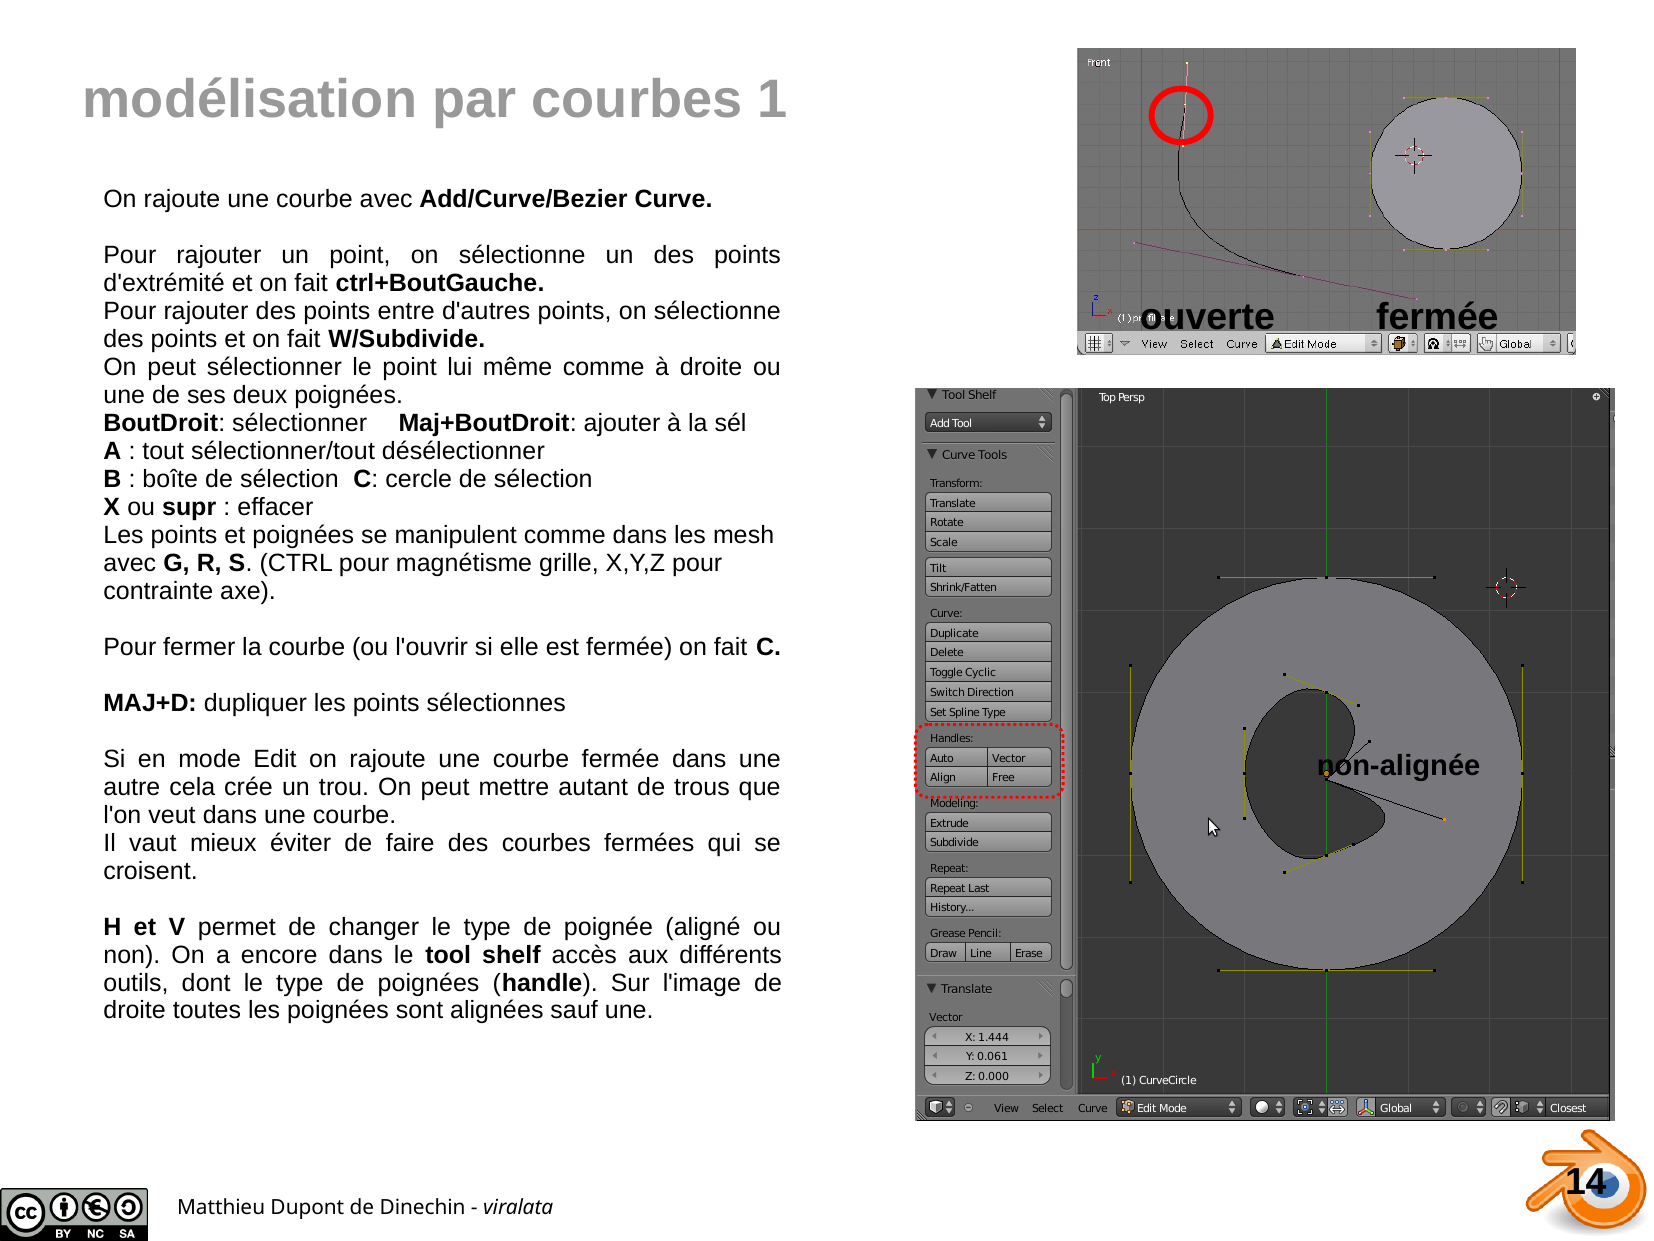

# modélisation par courbes 1
On rajoute une courbe avec Add/Curve/Bezier Curve.
Pour rajouter un point, on sélectionne un des points d'extrémité et on fait ctrl+BoutGauche.
Pour rajouter des points entre d'autres points, on sélectionne des points et on fait W/Subdivide.
On peut sélectionner le point lui même comme à droite ou une de ses deux poignées.
BoutDroit: sélectionner	Maj+BoutDroit: ajouter à la sél
A : tout sélectionner/tout désélectionner
B : boîte de sélection C: cercle de sélection
X ou supr : effacer
Les points et poignées se manipulent comme dans les mesh avec G, R, S. (CTRL pour magnétisme grille, X,Y,Z pour contrainte axe).
Pour fermer la courbe (ou l'ouvrir si elle est fermée) on fait C.
MAJ+D: dupliquer les points sélectionnes
Si en mode Edit on rajoute une courbe fermée dans une autre cela crée un trou. On peut mettre autant de trous que l'on veut dans une courbe.
Il vaut mieux éviter de faire des courbes fermées qui se croisent.
H et V permet de changer le type de poignée (aligné ou non). On a encore dans le tool shelf accès aux différents outils, dont le type de poignées (handle). Sur l'image de droite toutes les poignées sont alignées sauf une.
ouverte
fermée
non-alignée
14
Cours Blender Mars 2010